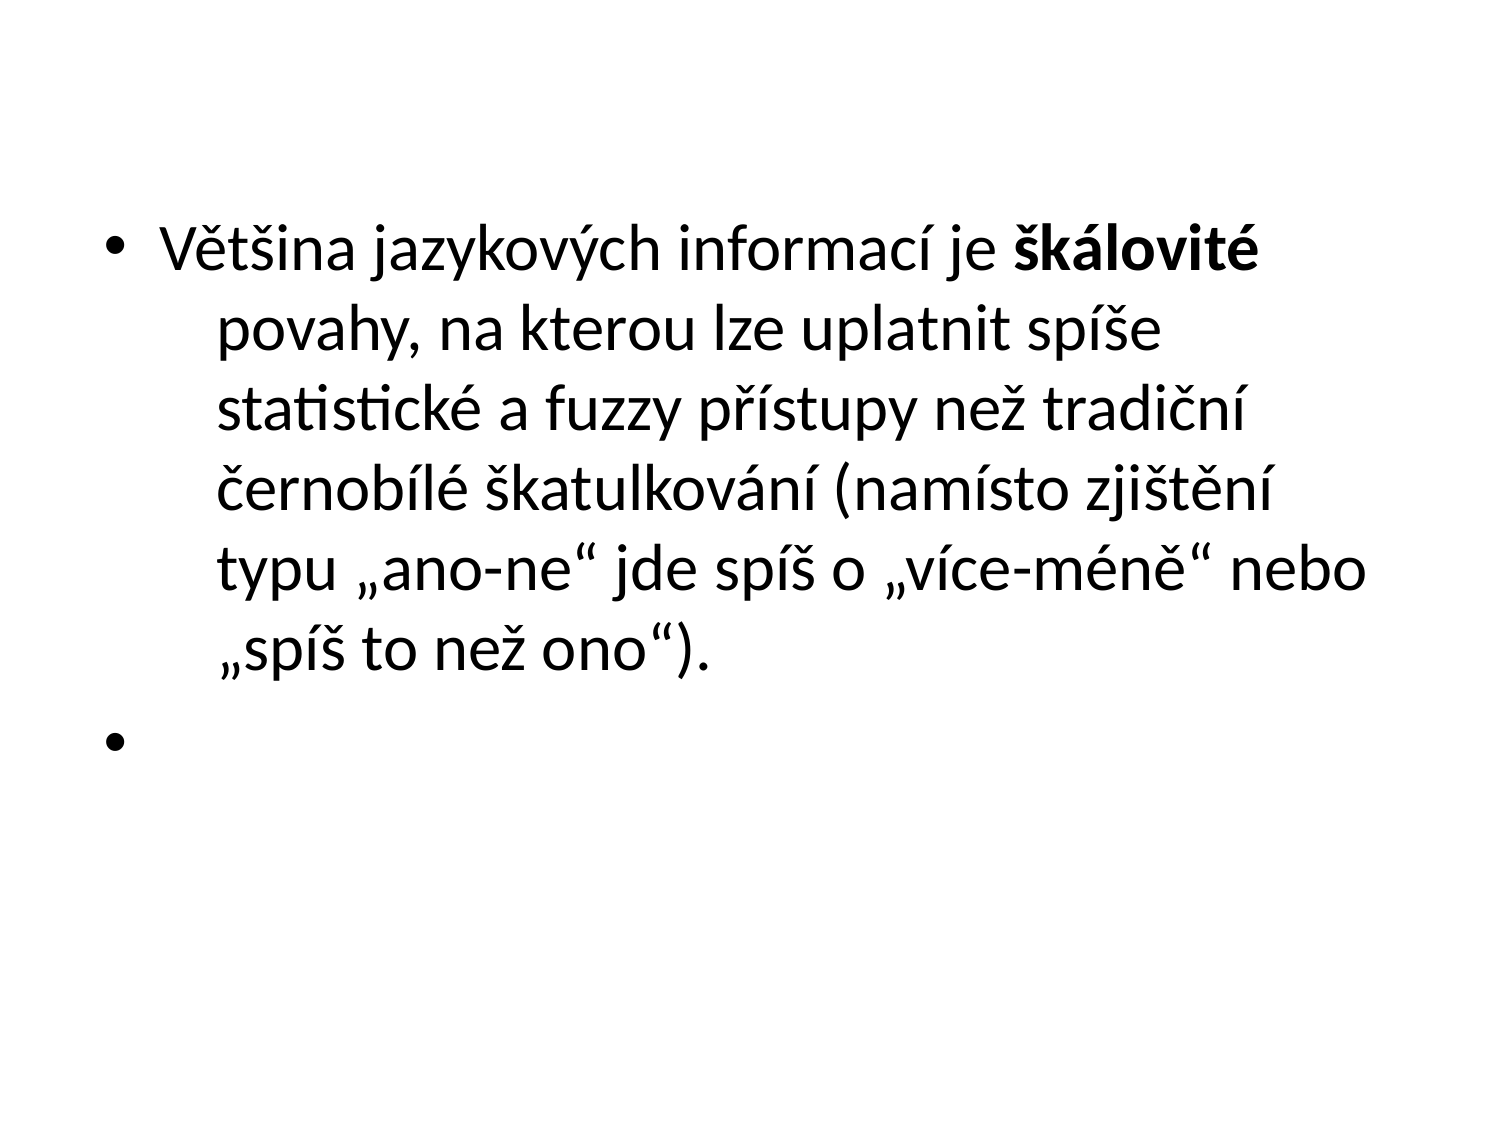

# Většina jazykových informací je škálovité povahy, na kterou lze uplatnit spíše statistické a fuzzy přístupy než tradiční černobílé škatulkování (namísto zjištění typu „ano-ne“ jde spíš o „více-méně“ nebo „spíš to než ono“).